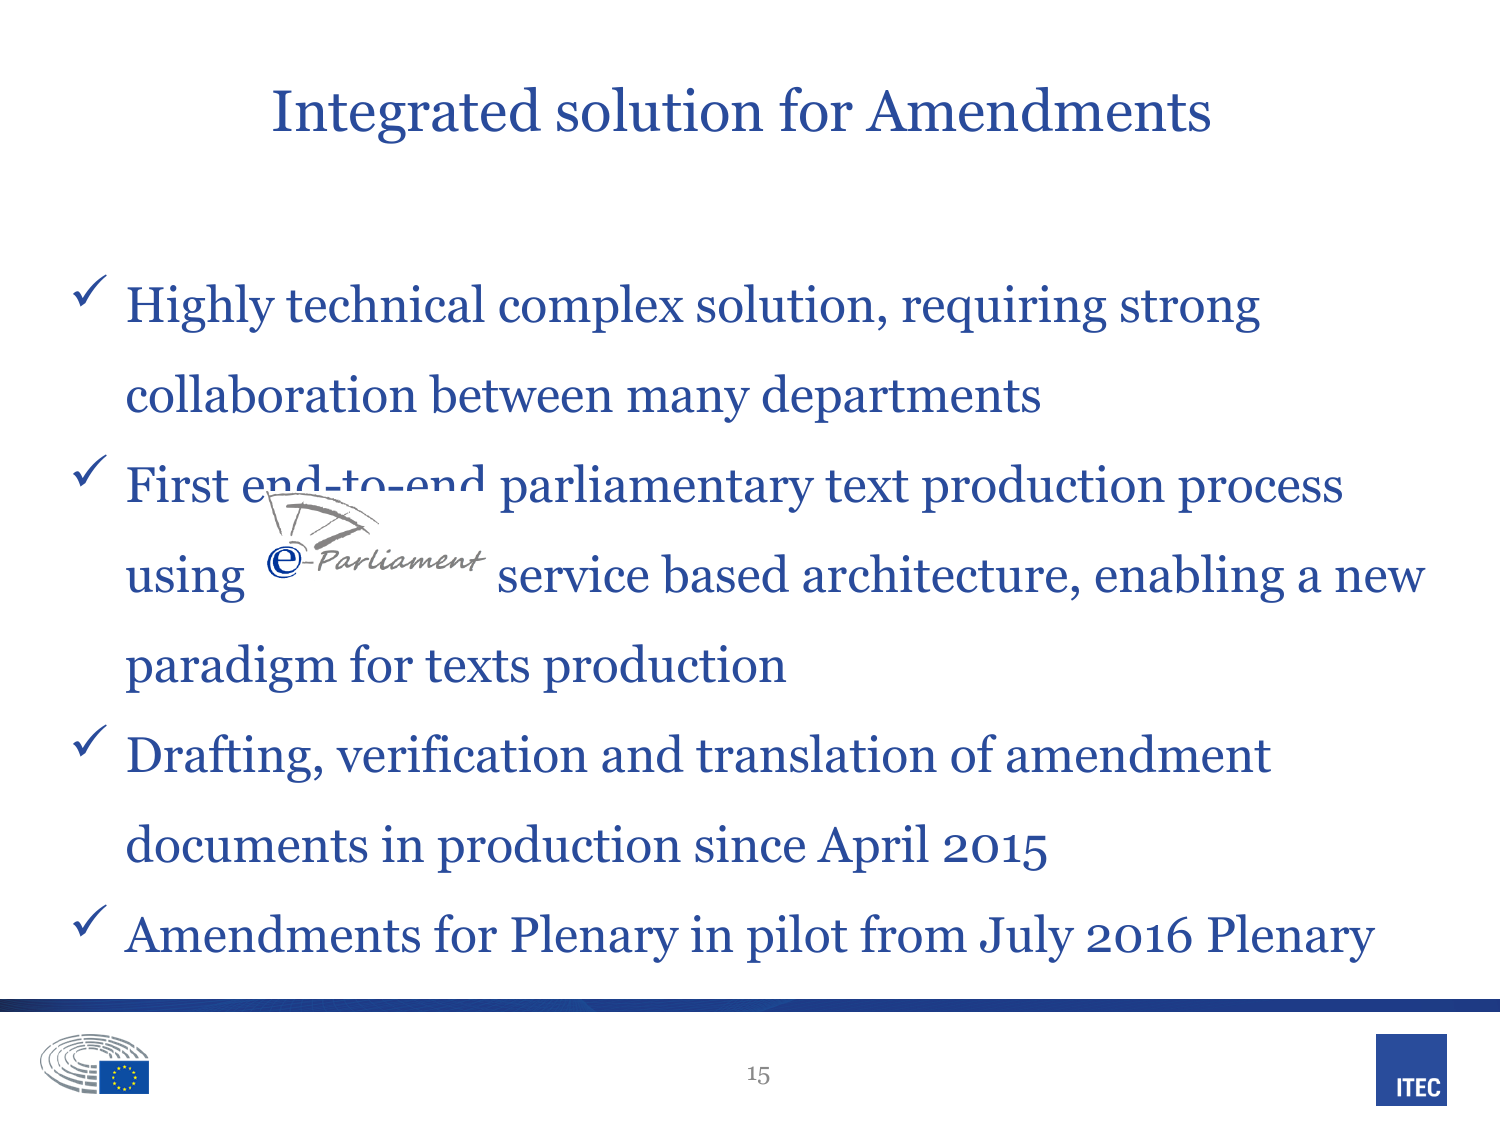

# Integrated solution for Amendments
Highly technical complex solution, requiring strong collaboration between many departments
First end-to-end parliamentary text production process using service based architecture, enabling a new paradigm for texts production
Drafting, verification and translation of amendment documents in production since April 2015
Amendments for Plenary in pilot from July 2016 Plenary